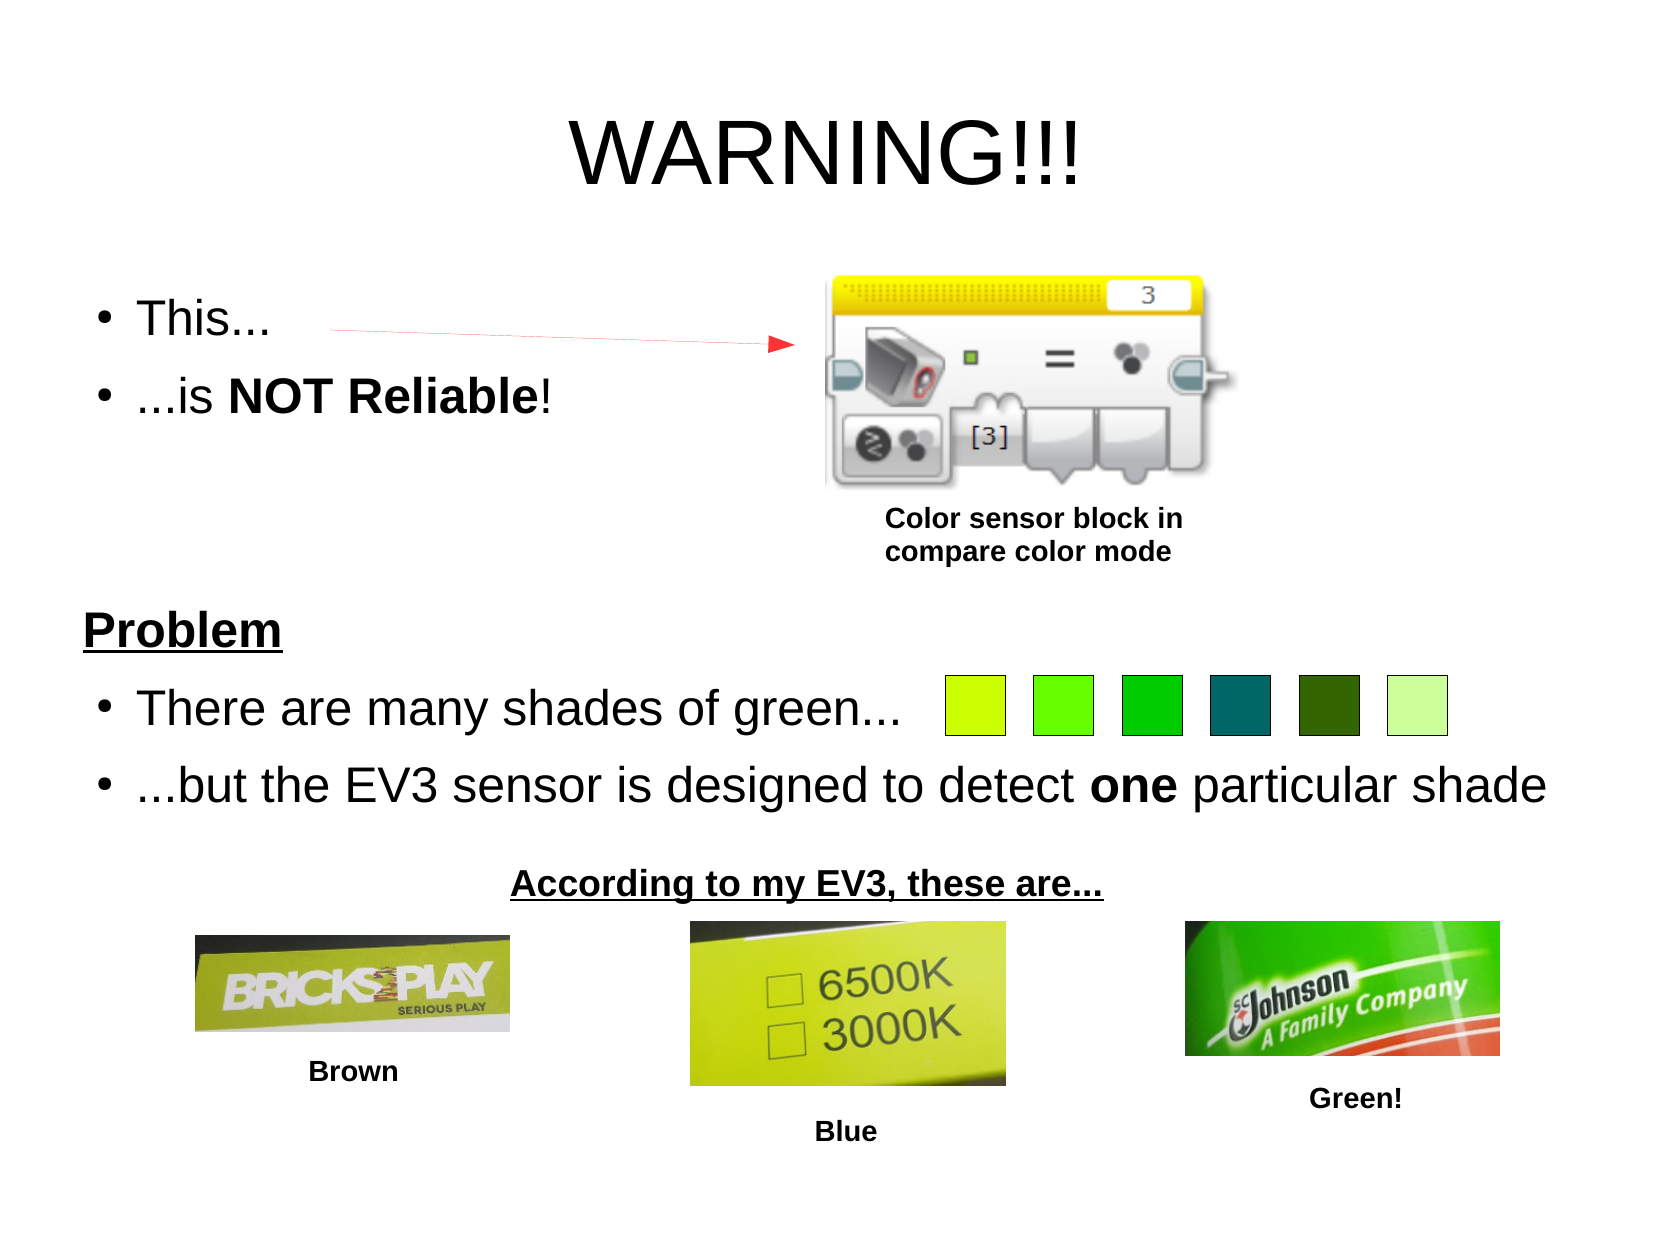

# WARNING!!!
This...
...is NOT Reliable!
Problem
There are many shades of green...
...but the EV3 sensor is designed to detect one particular shade
Color sensor block in compare color mode
According to my EV3, these are...
Brown
Green!
Blue